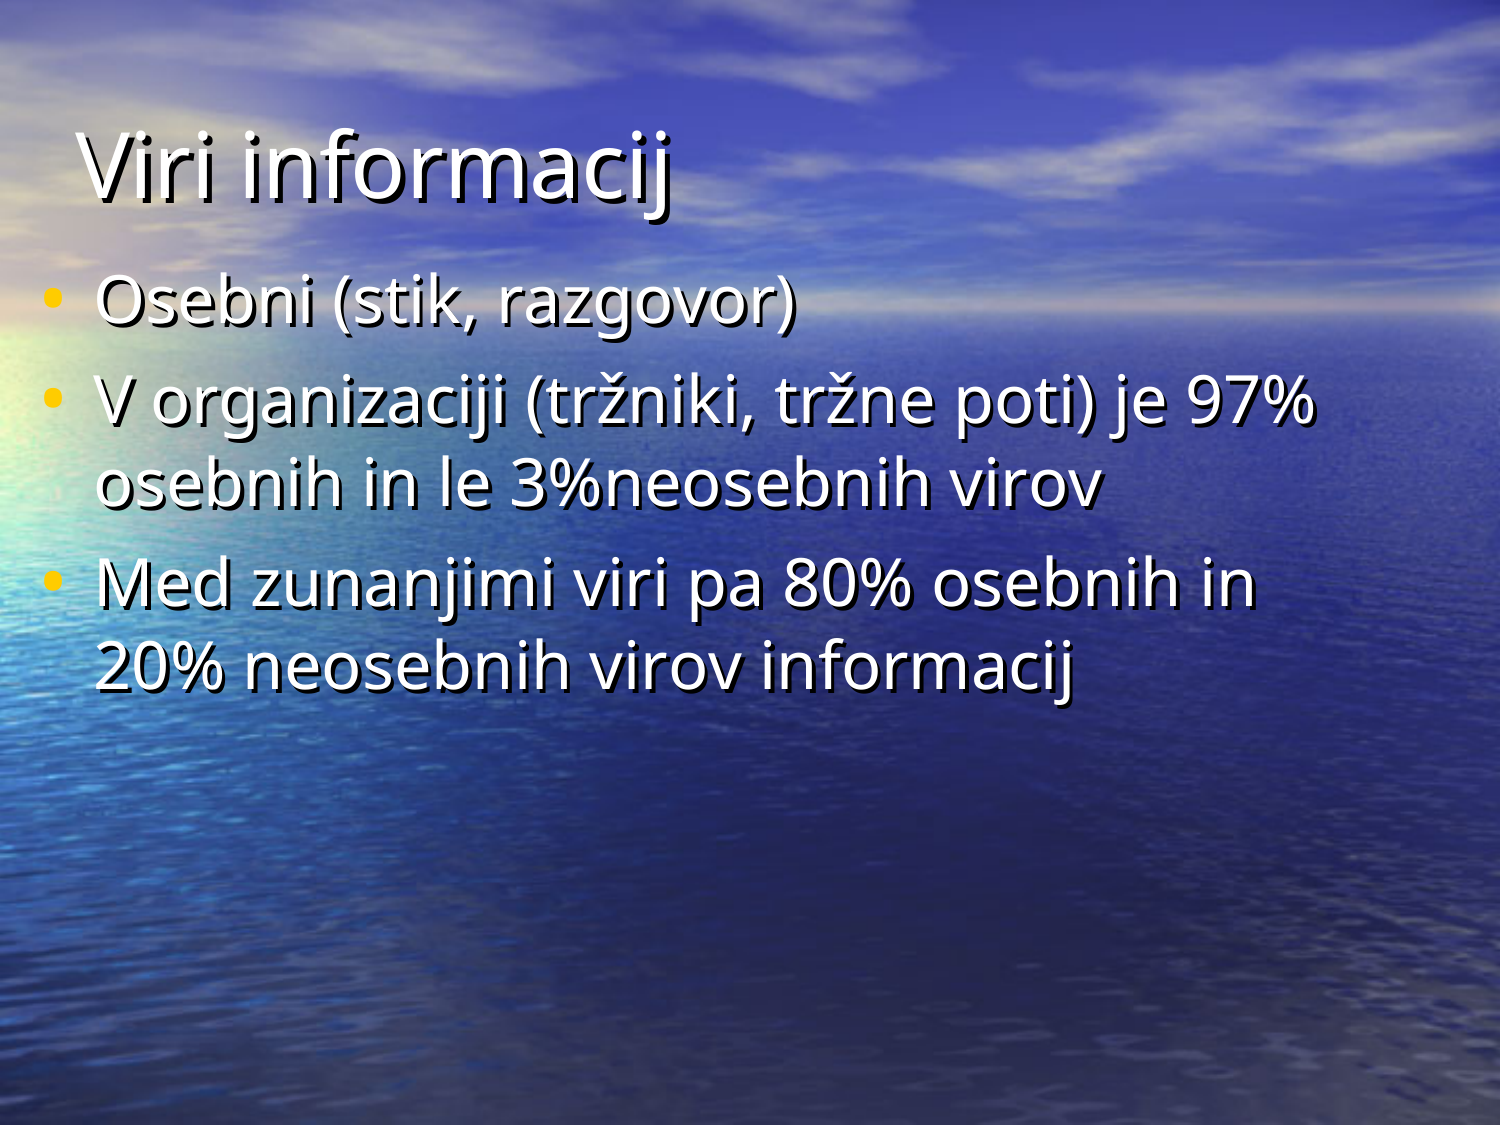

# Viri informacij
Osebni (stik, razgovor)
V organizaciji (tržniki, tržne poti) je 97% osebnih in le 3%neosebnih virov
Med zunanjimi viri pa 80% osebnih in 20% neosebnih virov informacij